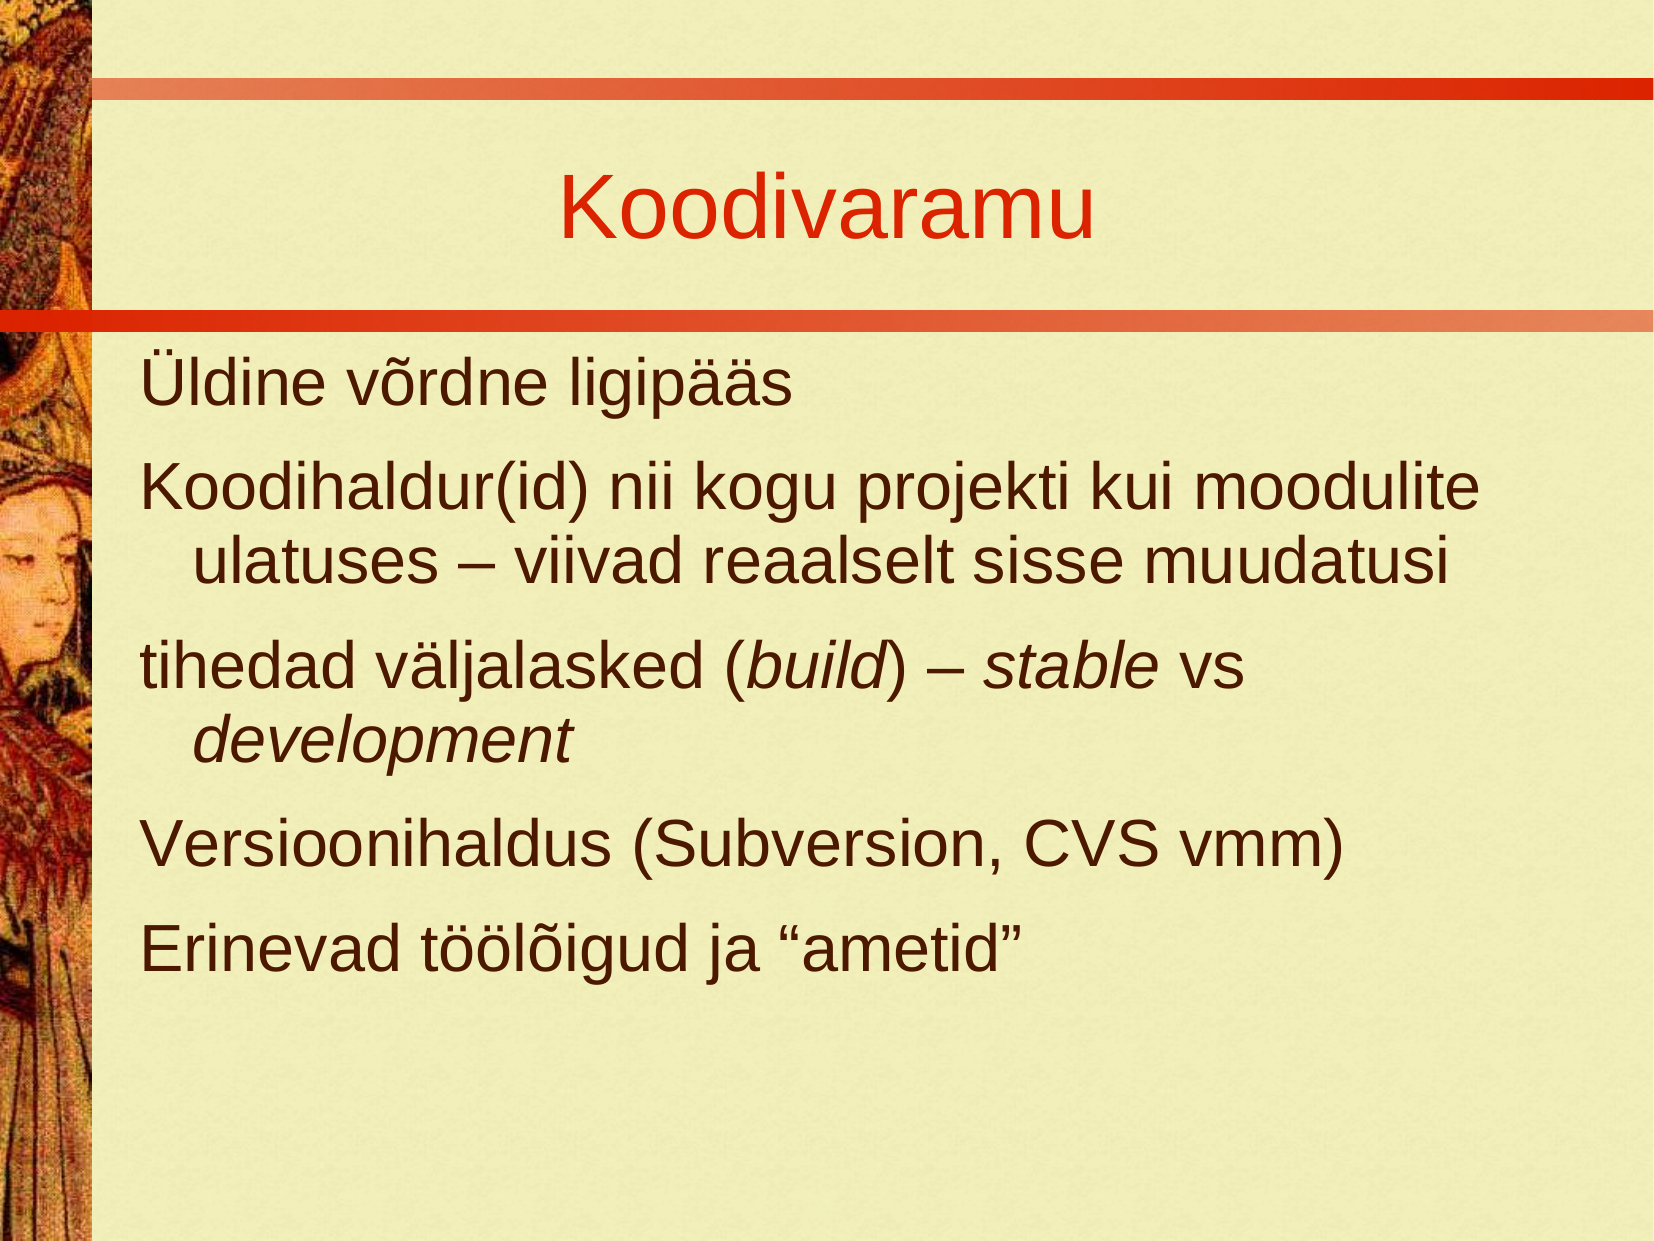

# Koodivaramu
Üldine võrdne ligipääs
Koodihaldur(id) nii kogu projekti kui moodulite ulatuses – viivad reaalselt sisse muudatusi
tihedad väljalasked (build) – stable vs development
Versioonihaldus (Subversion, CVS vmm)
Erinevad töölõigud ja “ametid”